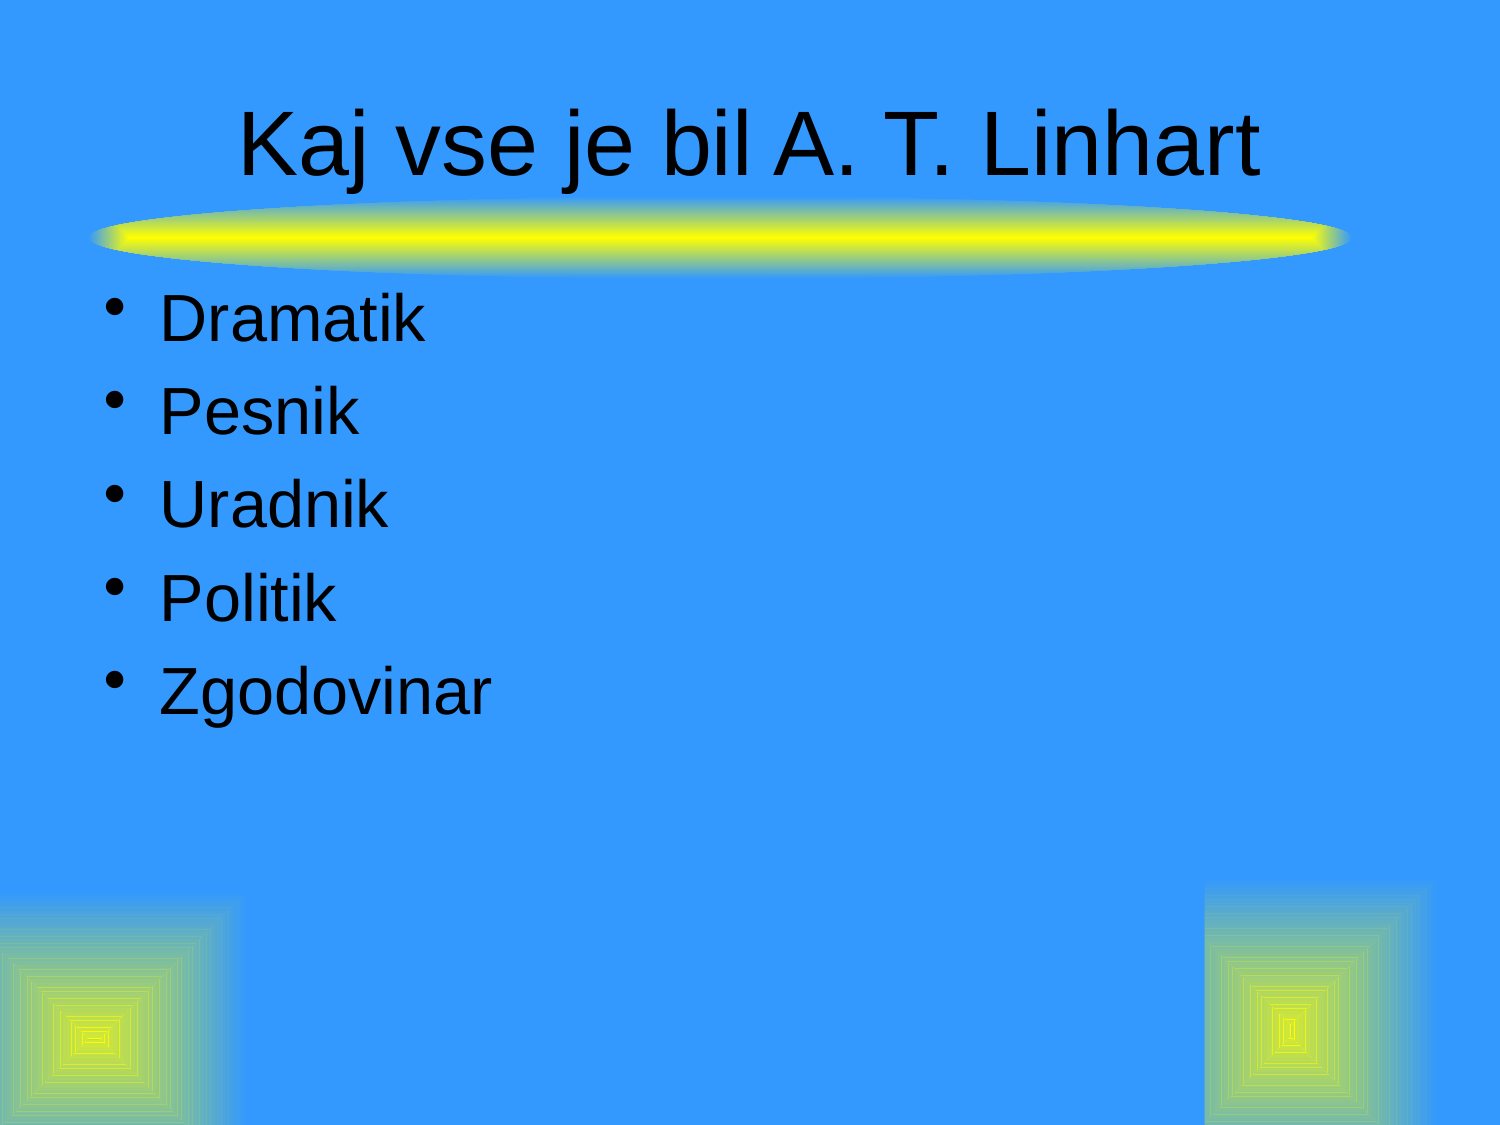

# Kaj vse je bil A. T. Linhart
Dramatik
Pesnik
Uradnik
Politik
Zgodovinar